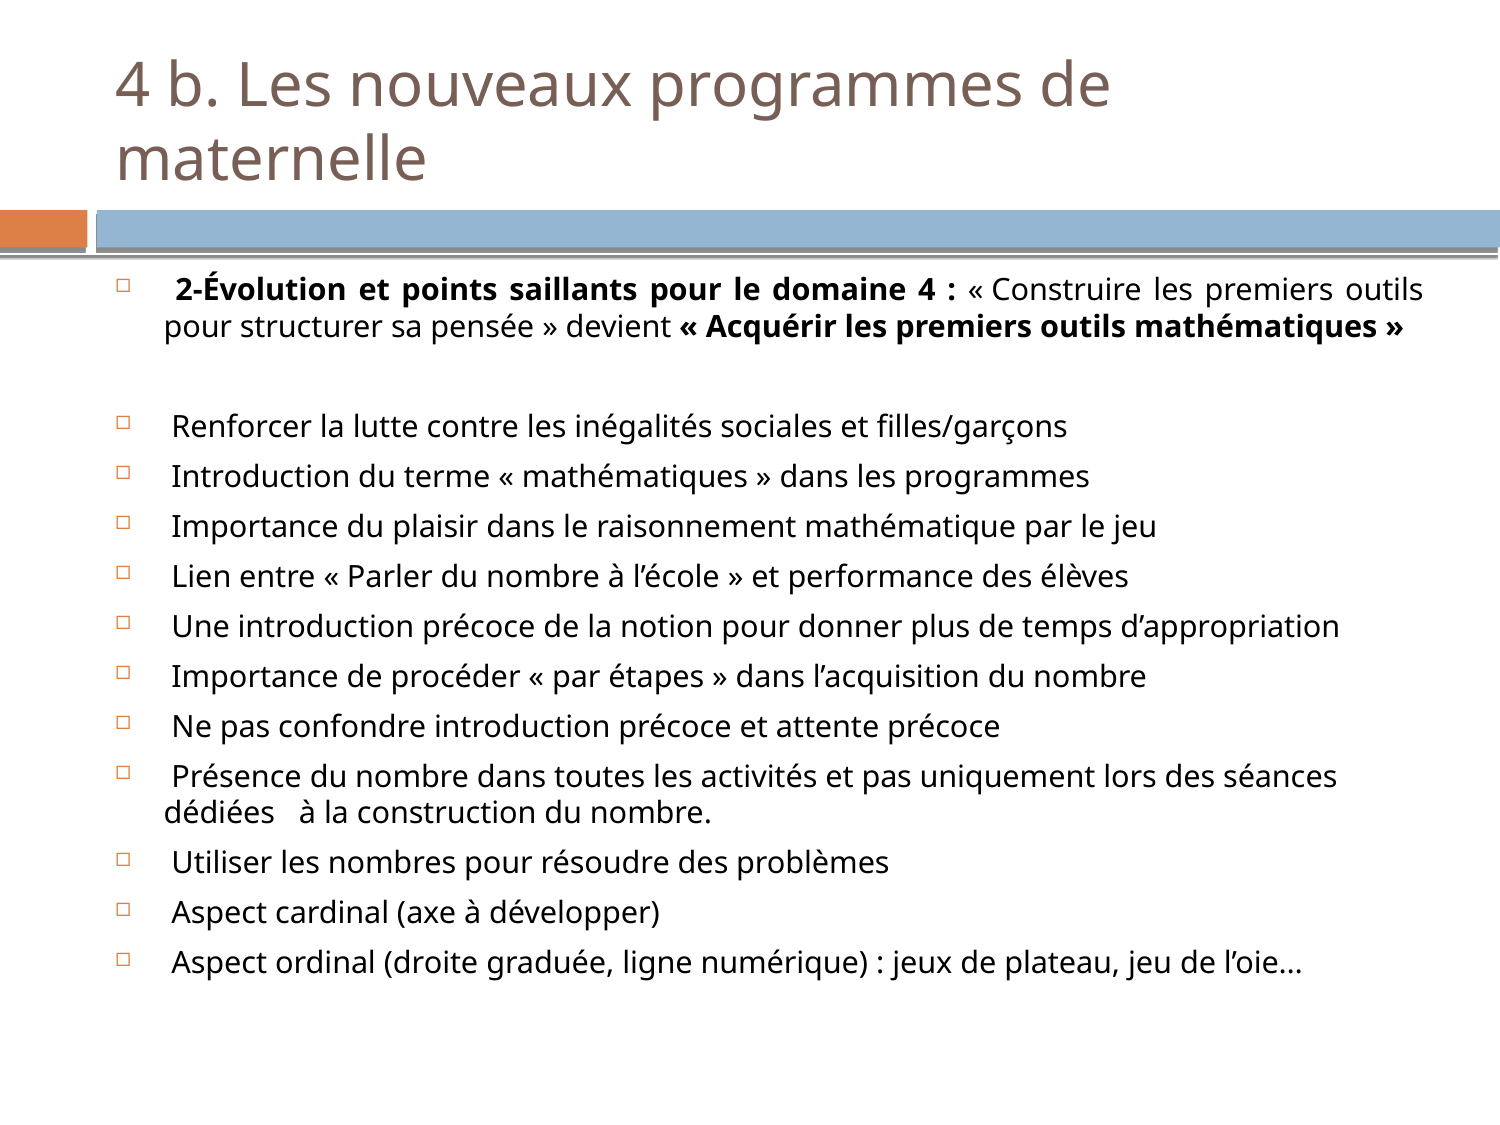

# 4 b. Les nouveaux programmes de maternelle
 2-Évolution et points saillants pour le domaine 4 : « Construire les premiers outils pour structurer sa pensée » devient « Acquérir les premiers outils mathématiques »
 Renforcer la lutte contre les inégalités sociales et filles/garçons
 Introduction du terme « mathématiques » dans les programmes
 Importance du plaisir dans le raisonnement mathématique par le jeu
 Lien entre « Parler du nombre à l’école » et performance des élèves
 Une introduction précoce de la notion pour donner plus de temps d’appropriation
 Importance de procéder « par étapes » dans l’acquisition du nombre
 Ne pas confondre introduction précoce et attente précoce
 Présence du nombre dans toutes les activités et pas uniquement lors des séances dédiées à la construction du nombre.
 Utiliser les nombres pour résoudre des problèmes
 Aspect cardinal (axe à développer)
 Aspect ordinal (droite graduée, ligne numérique) : jeux de plateau, jeu de l’oie…